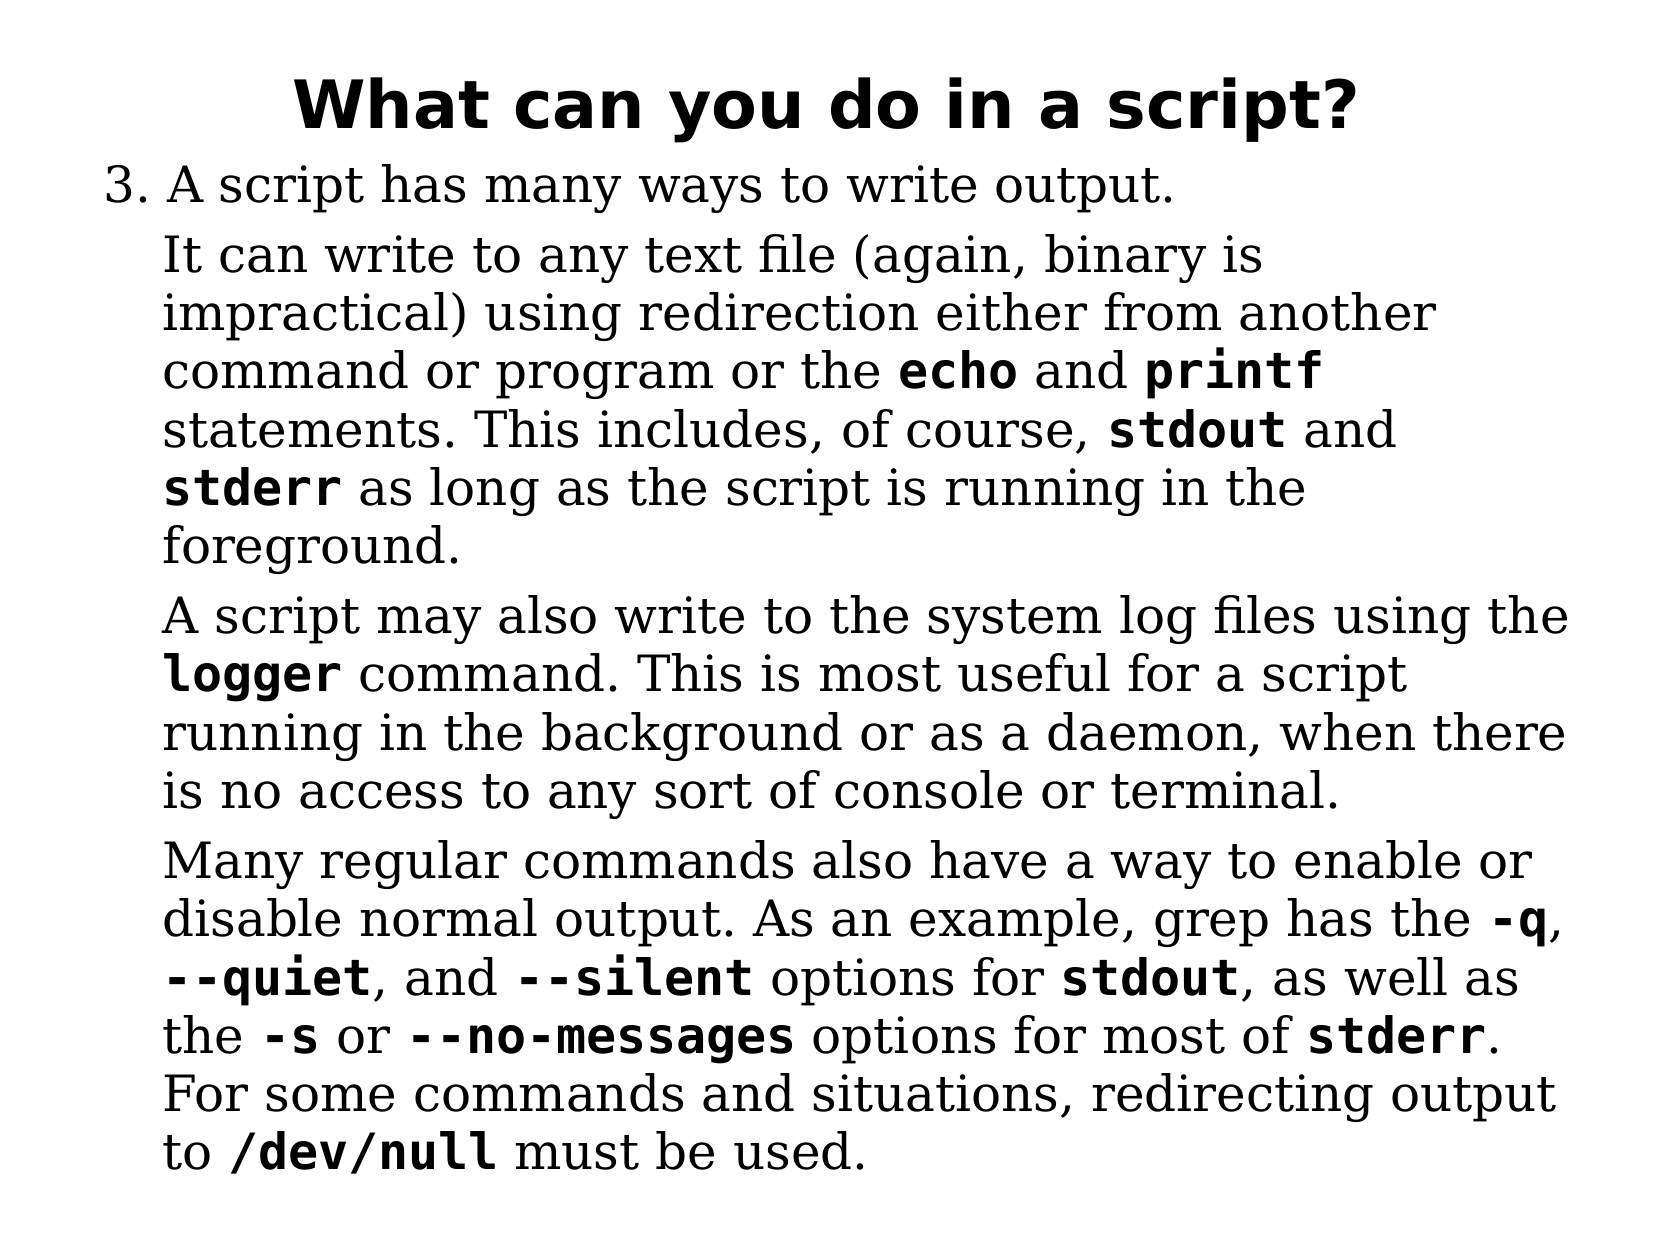

What can you do in a script?
3. A script has many ways to write output.
It can write to any text file (again, binary is impractical) using redirection either from another command or program or the echo and printf statements. This includes, of course, stdout and stderr as long as the script is running in the foreground.
A script may also write to the system log files using the logger command. This is most useful for a script running in the background or as a daemon, when there is no access to any sort of console or terminal.
Many regular commands also have a way to enable or disable normal output. As an example, grep has the -q, --quiet, and --silent options for stdout, as well as the -s or --no-messages options for most of stderr. For some commands and situations, redirecting output to /dev/null must be used.